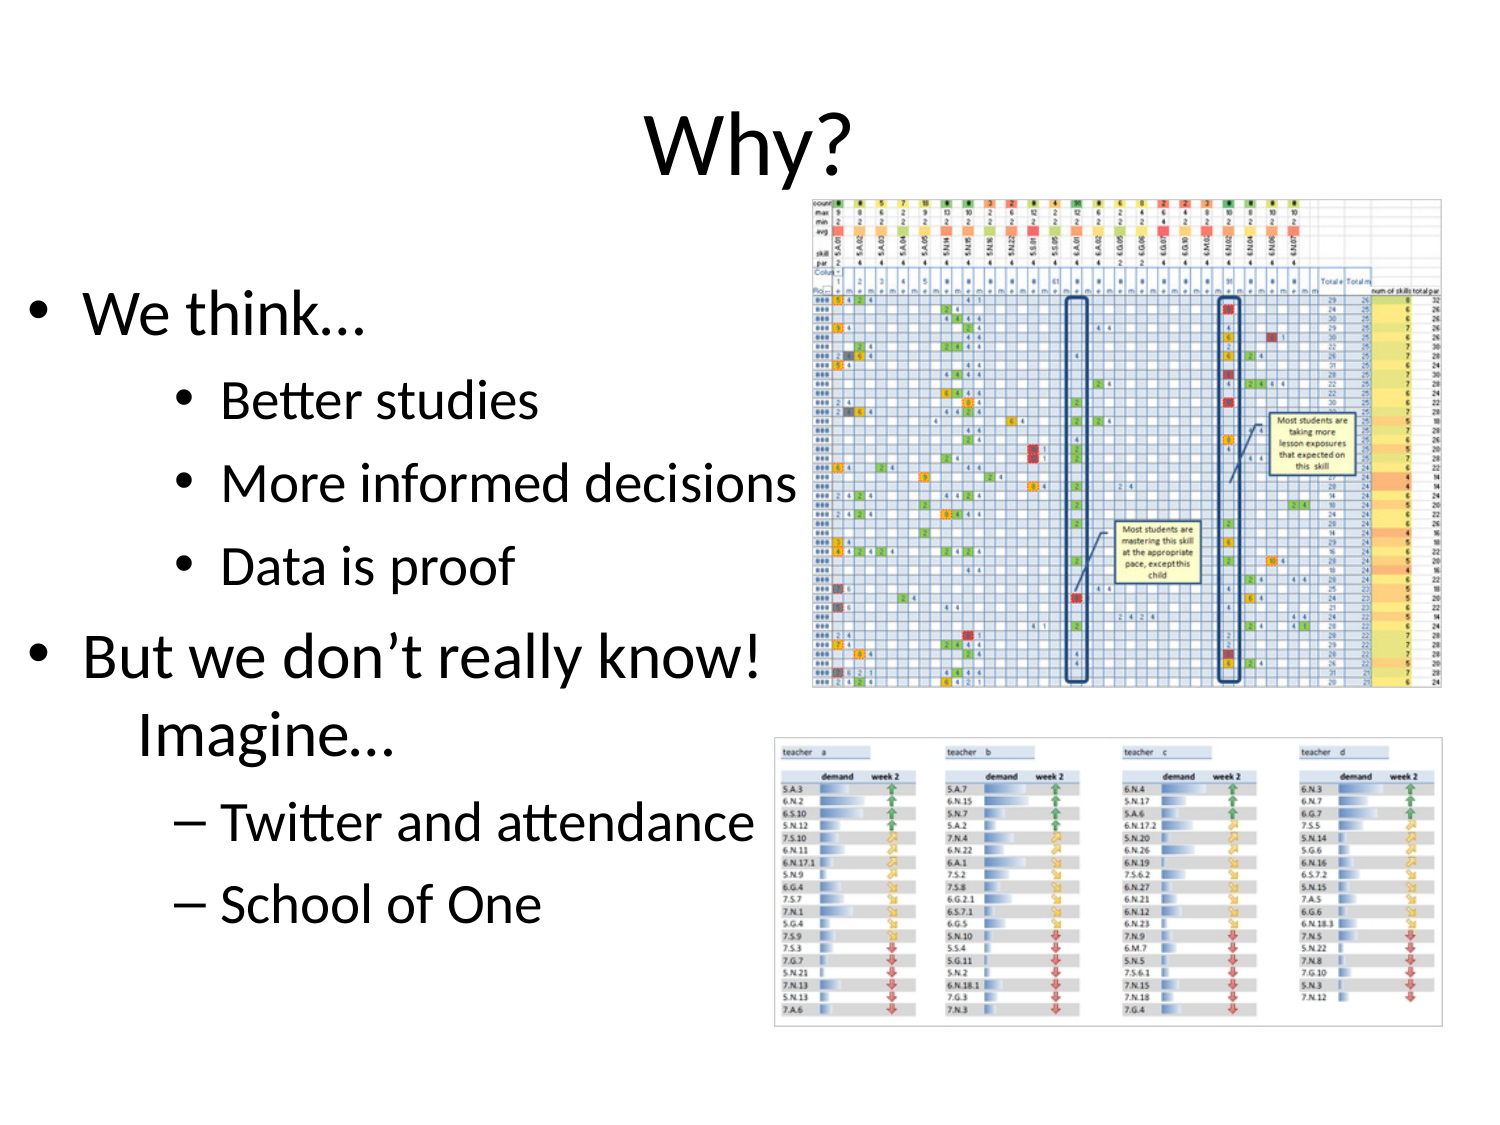

# Why?
We think…
Better studies
More informed decisions
Data is proof
But we don’t really know! Imagine…
Twitter and attendance
School of One